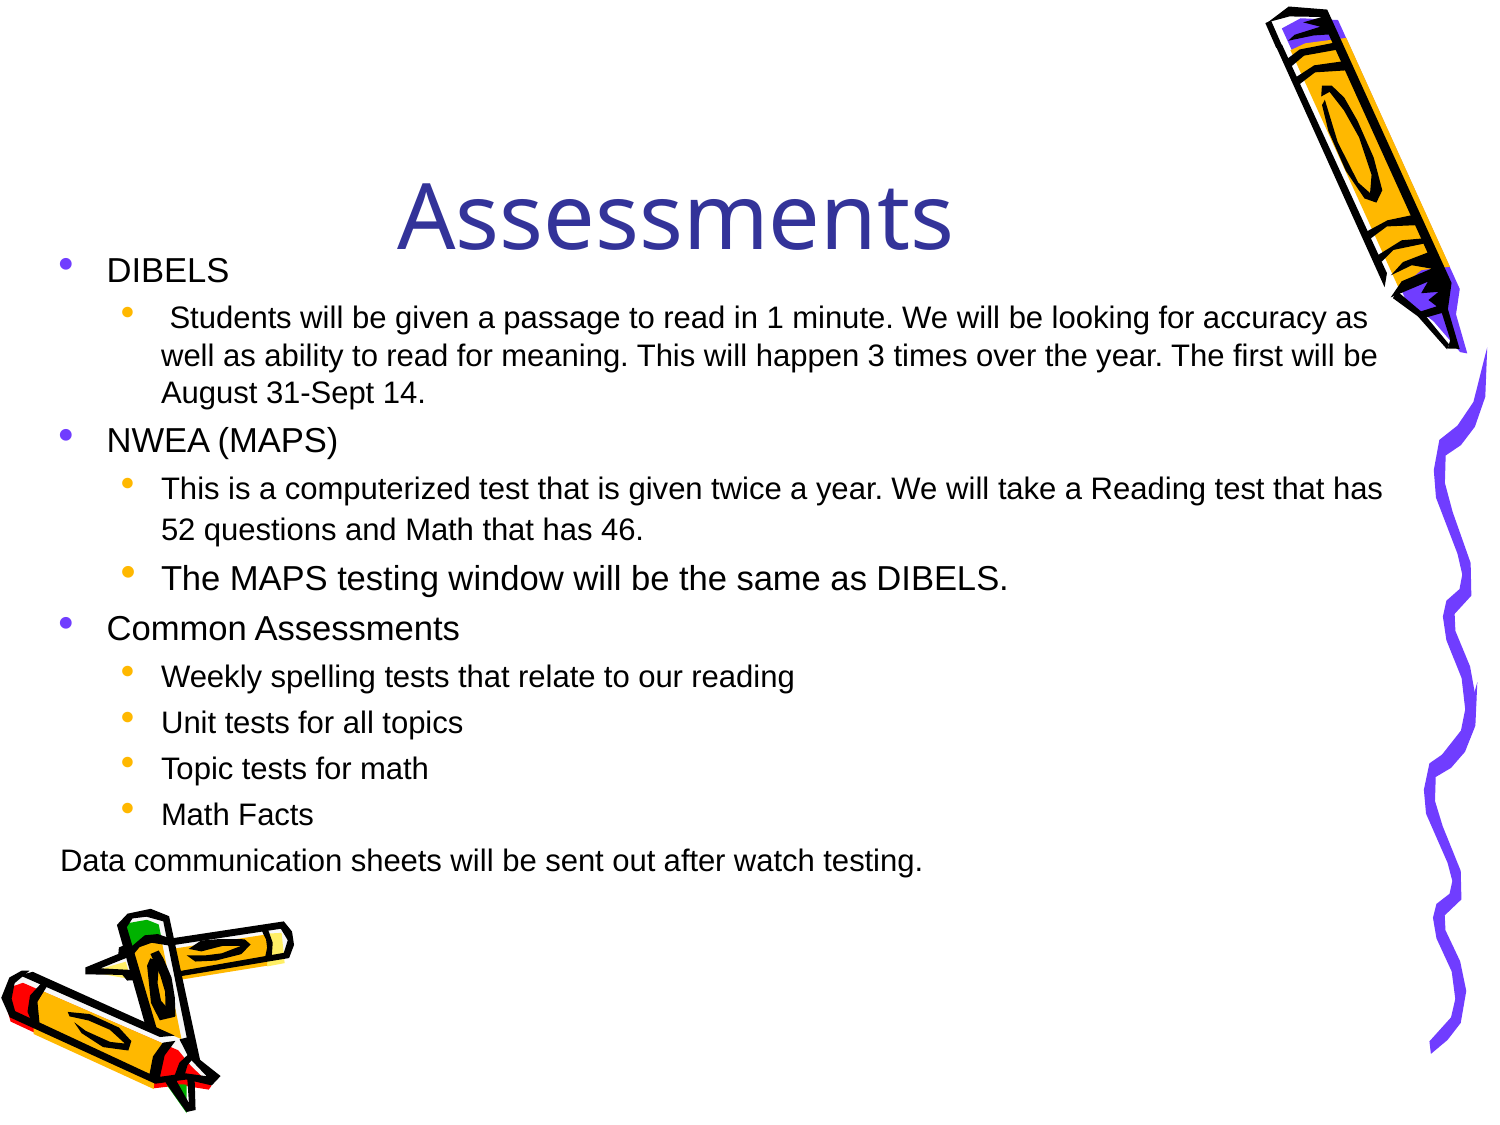

# Assessments
DIBELS
 Students will be given a passage to read in 1 minute. We will be looking for accuracy as well as ability to read for meaning. This will happen 3 times over the year. The first will be August 31-Sept 14.
NWEA (MAPS)
This is a computerized test that is given twice a year. We will take a Reading test that has 52 questions and Math that has 46.
The MAPS testing window will be the same as DIBELS.
Common Assessments
Weekly spelling tests that relate to our reading
Unit tests for all topics
Topic tests for math
Math Facts
Data communication sheets will be sent out after watch testing.